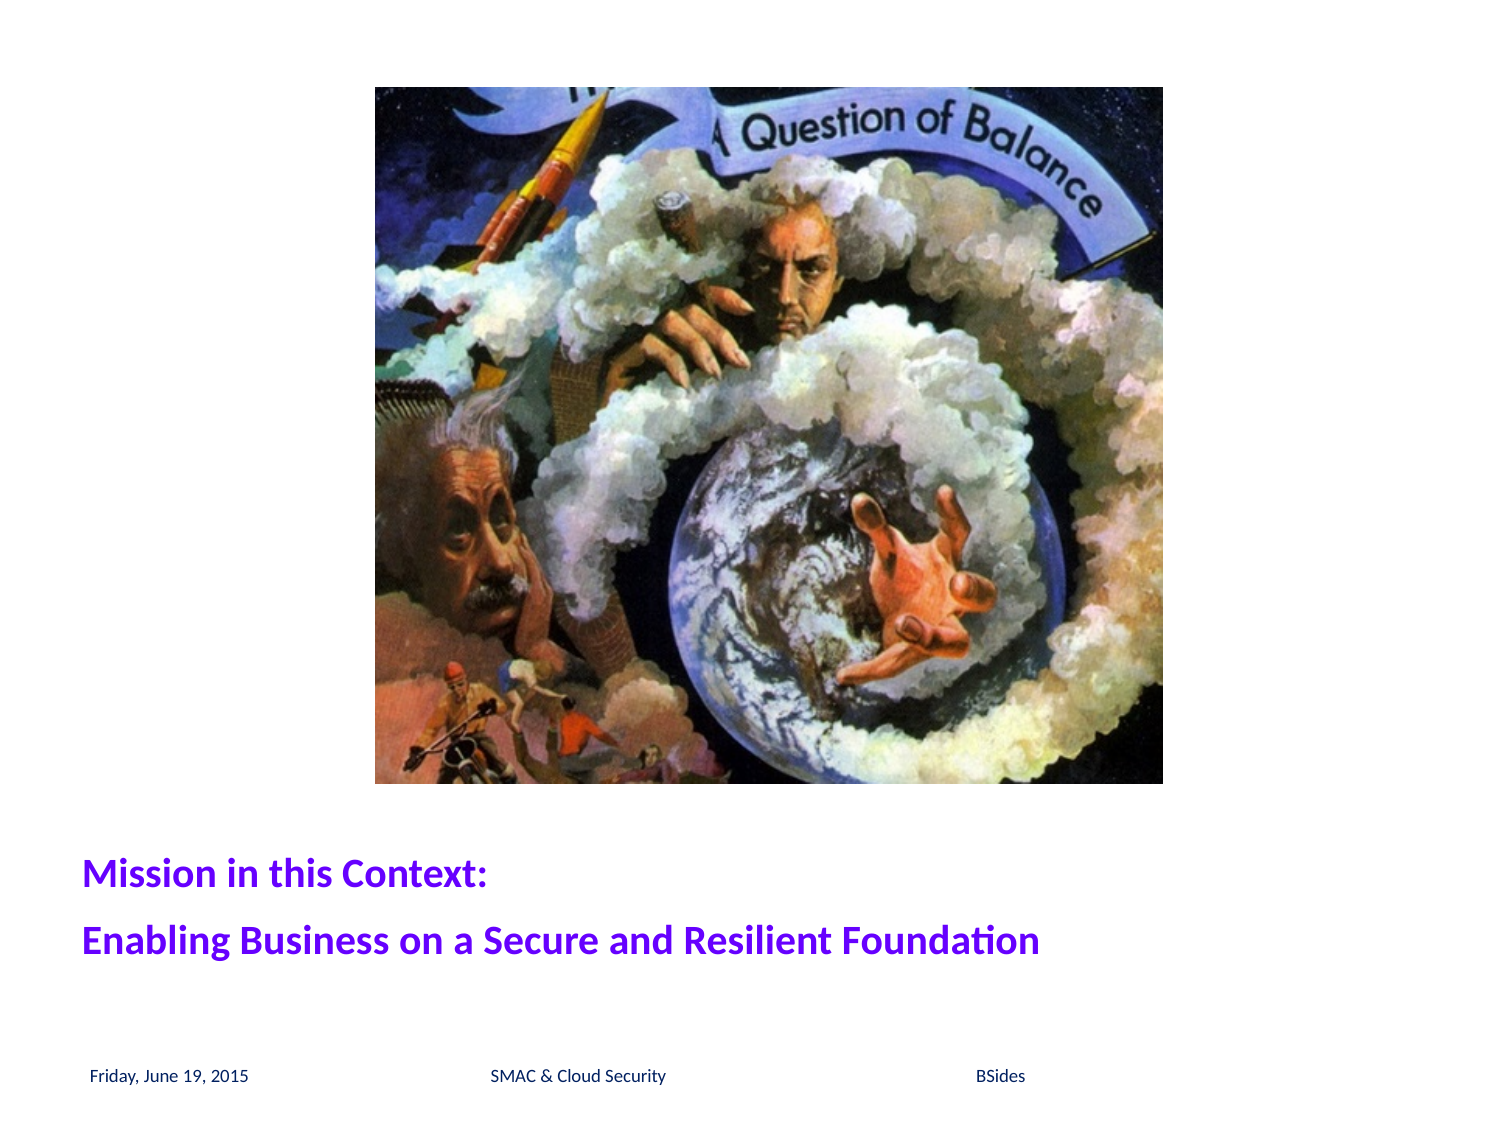

Mission in this Context:
Enabling Business on a Secure and Resilient Foundation
Friday, June 19, 2015 SMAC & Cloud Security BSides